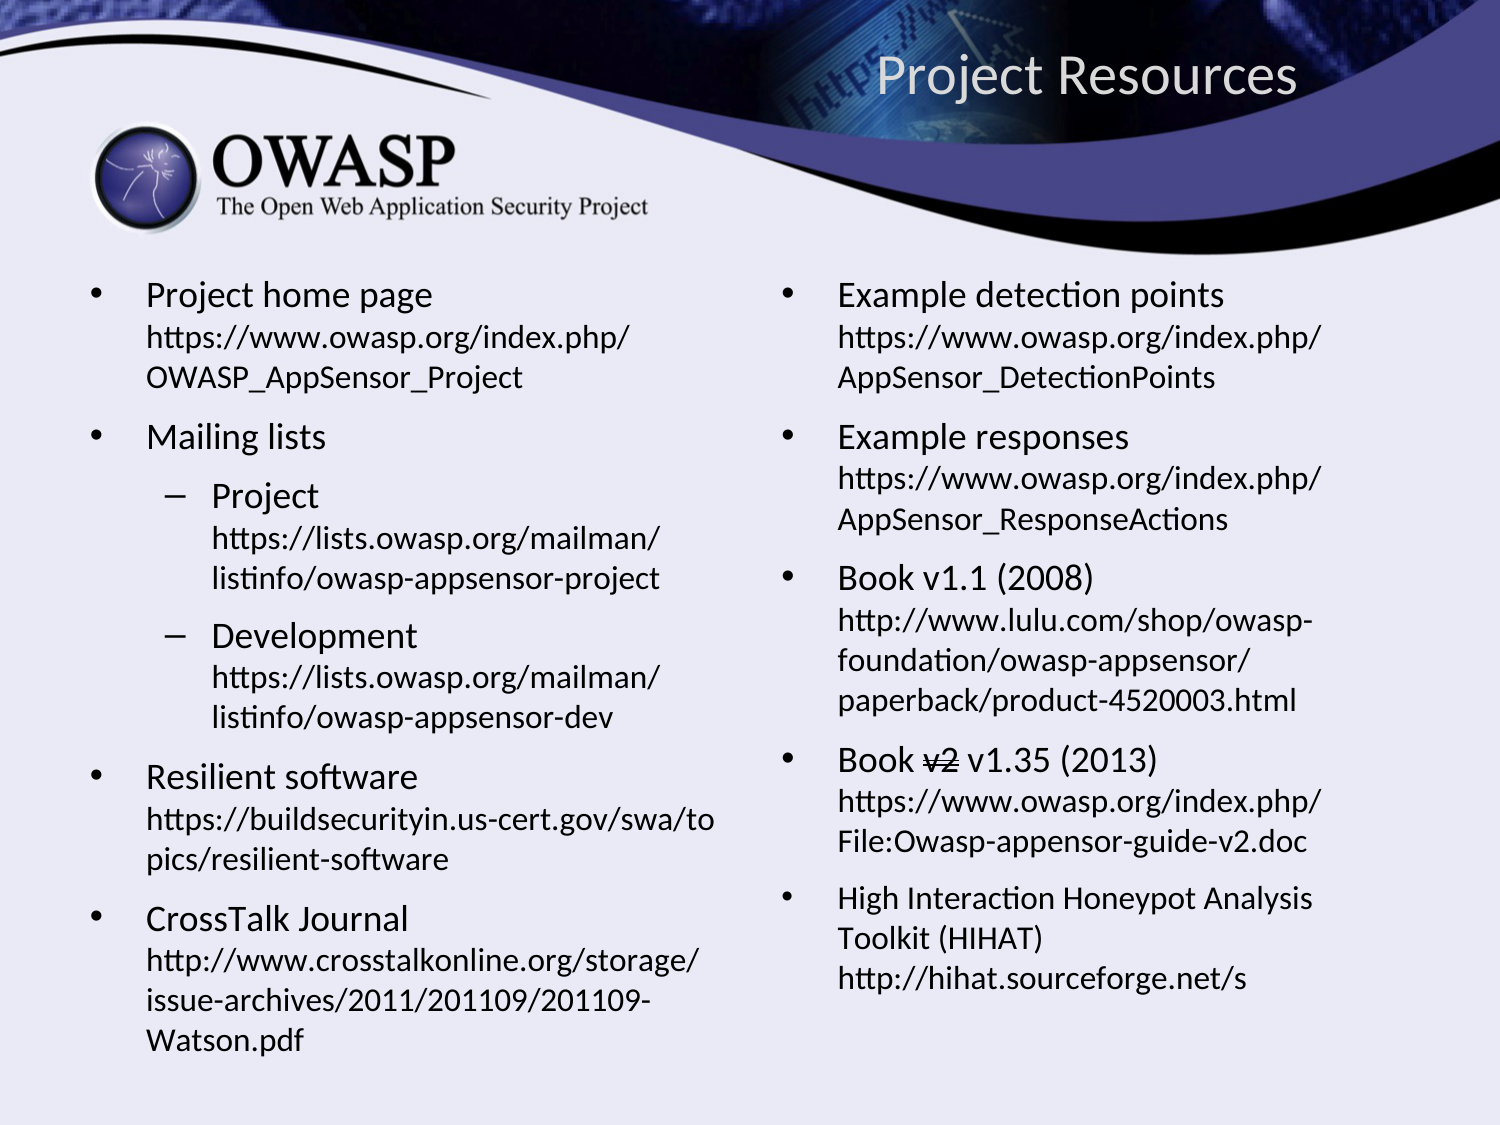

# Project Resources
Project home page
https://www.owasp.org/index.php/
OWASP_AppSensor_Project
Mailing lists
Project
https://lists.owasp.org/mailman/
listinfo/owasp-appsensor-project
Development
https://lists.owasp.org/mailman/
listinfo/owasp-appsensor-dev
Resilient software
https://buildsecurityin.us-cert.gov/swa/topics/resilient-software
CrossTalk Journal
http://www.crosstalkonline.org/storage/
issue-archives/2011/201109/201109-Watson.pdf
Example detection points
https://www.owasp.org/index.php/
AppSensor_DetectionPoints
Example responses
https://www.owasp.org/index.php/
AppSensor_ResponseActions
Book v1.1 (2008)
http://www.lulu.com/shop/owasp-foundation/owasp-appsensor/
paperback/product-4520003.html
Book v2 v1.35 (2013)
https://www.owasp.org/index.php/
File:Owasp-appensor-guide-v2.doc
High Interaction Honeypot Analysis Toolkit (HIHAT)
http://hihat.sourceforge.net/s